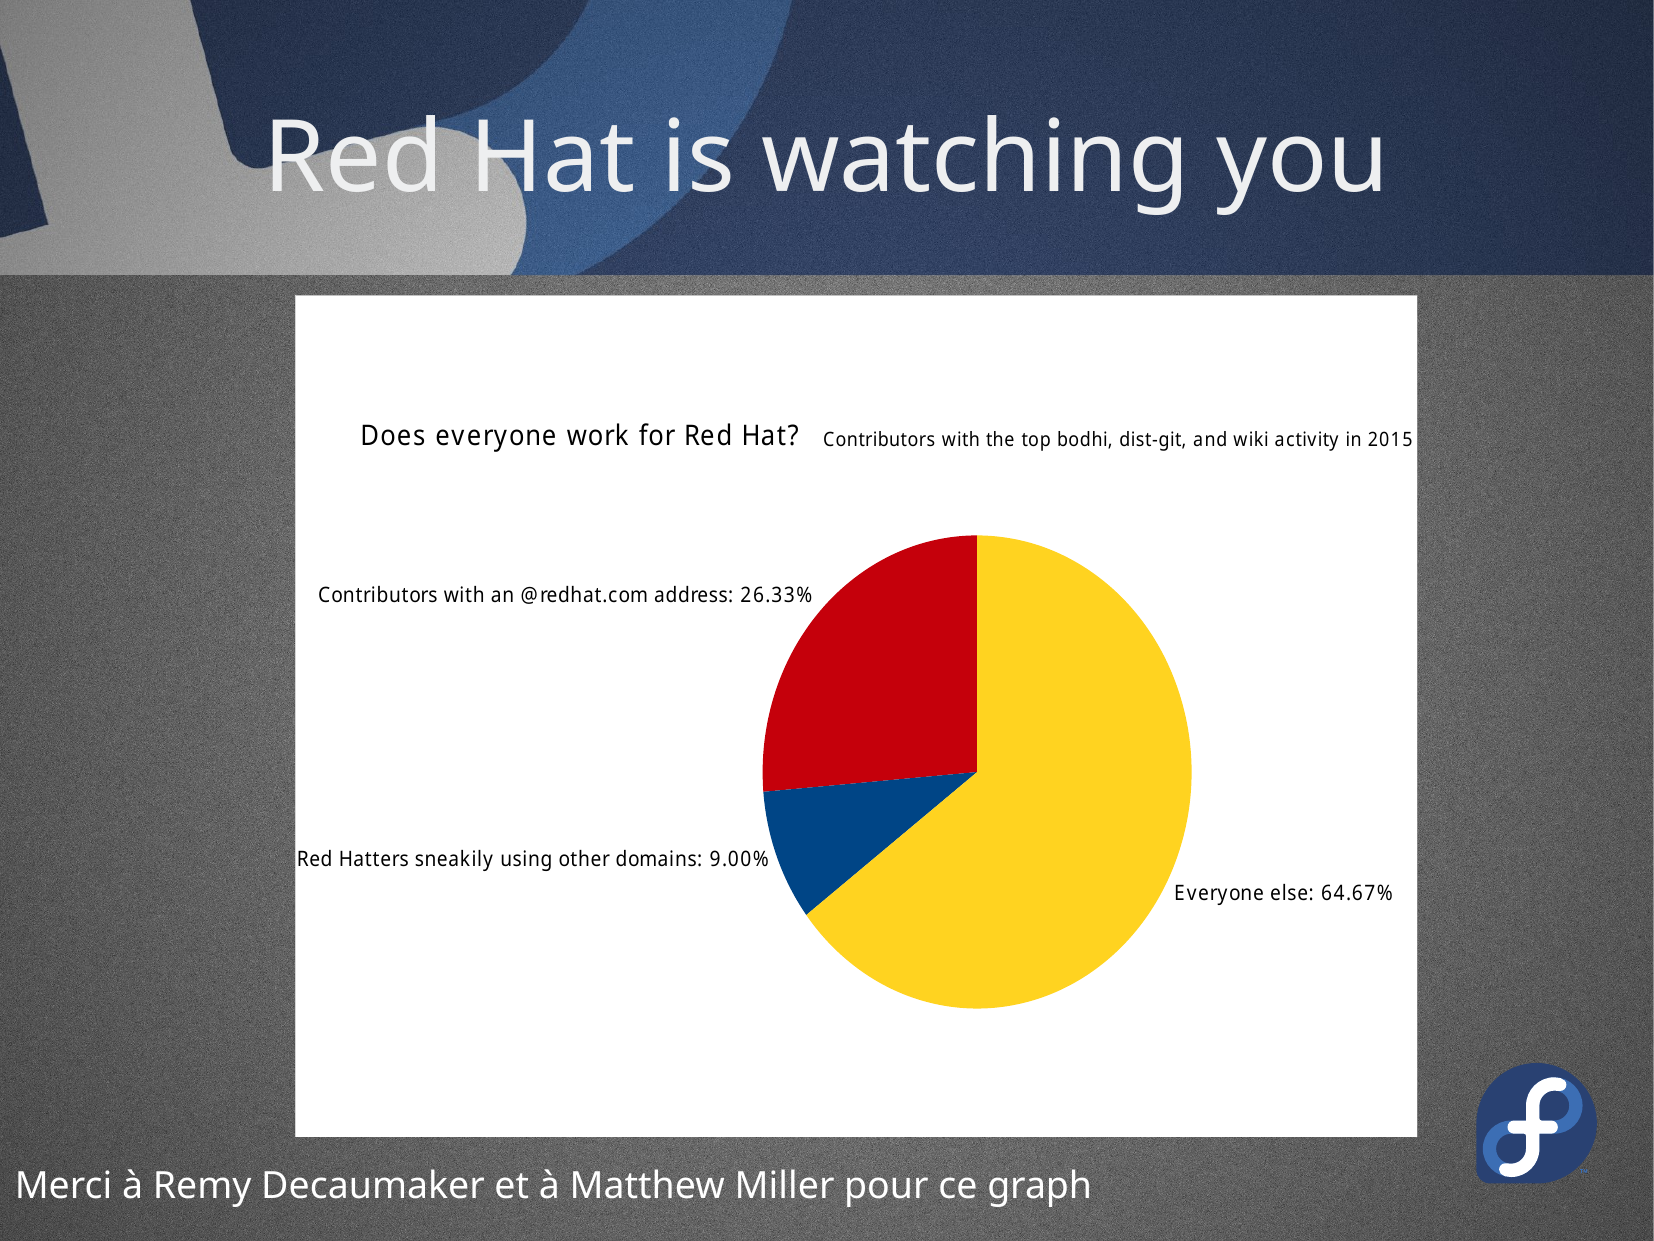

# Red Hat is watching you
Merci à Remy Decaumaker et à Matthew Miller pour ce graph